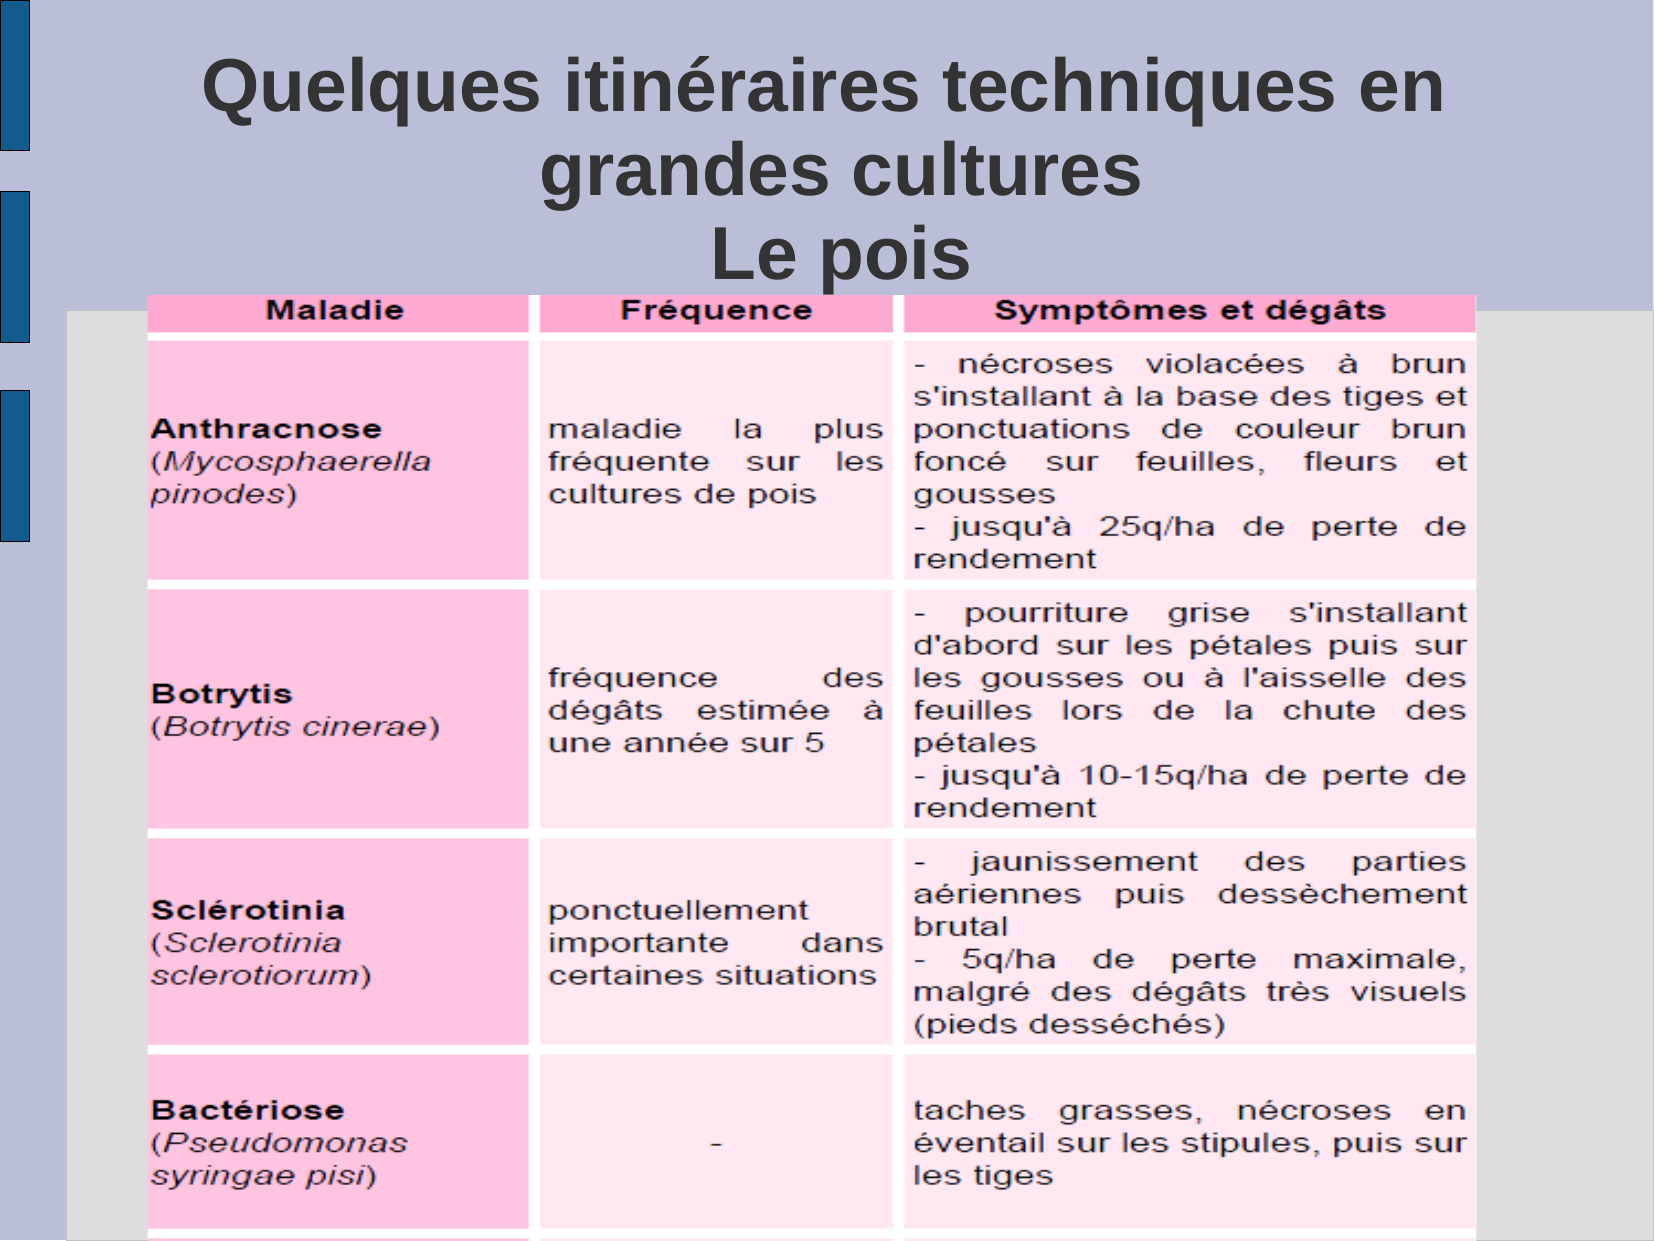

# Quelques itinéraires techniques en grandes cultures Le pois